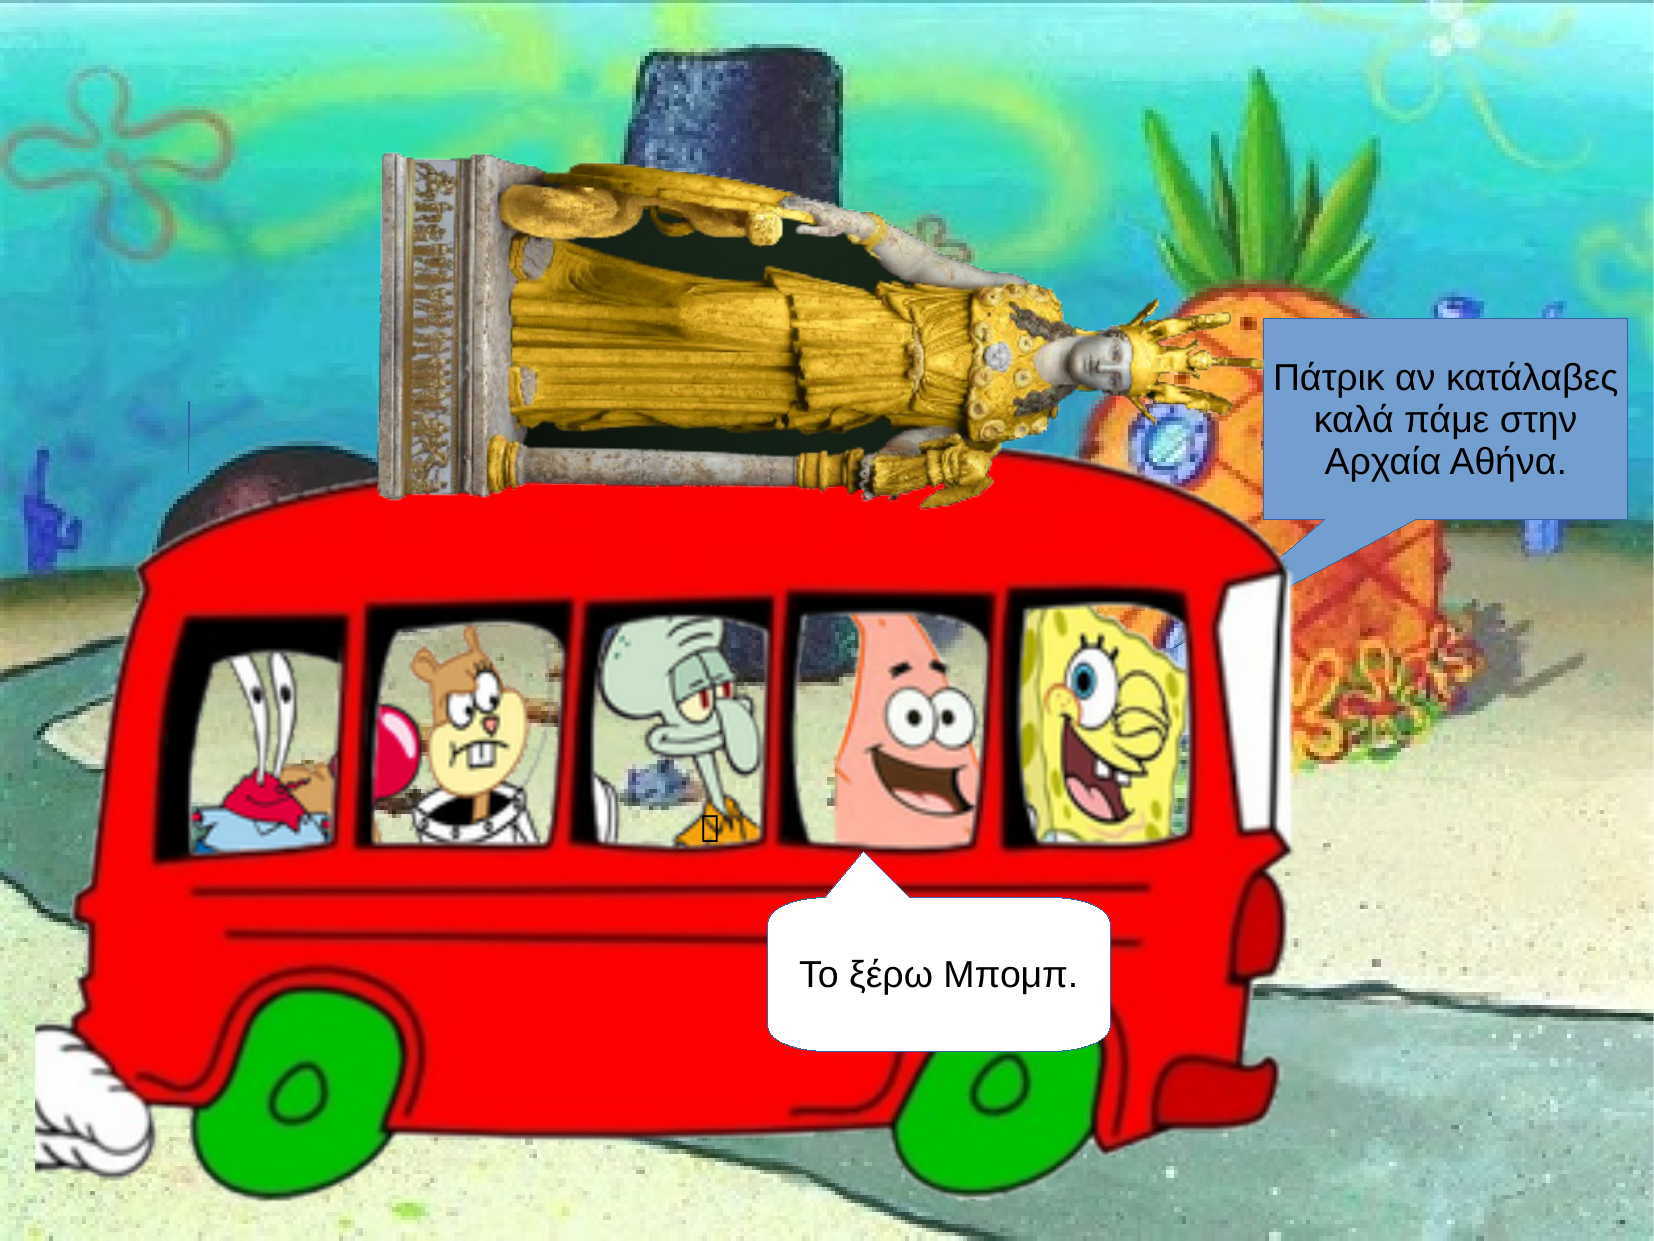

￀
Πάτρικ αν κατάλαβες
 καλά πάμε στην
Αρχαία Αθήνα.
Το ξέρω Μπομπ.